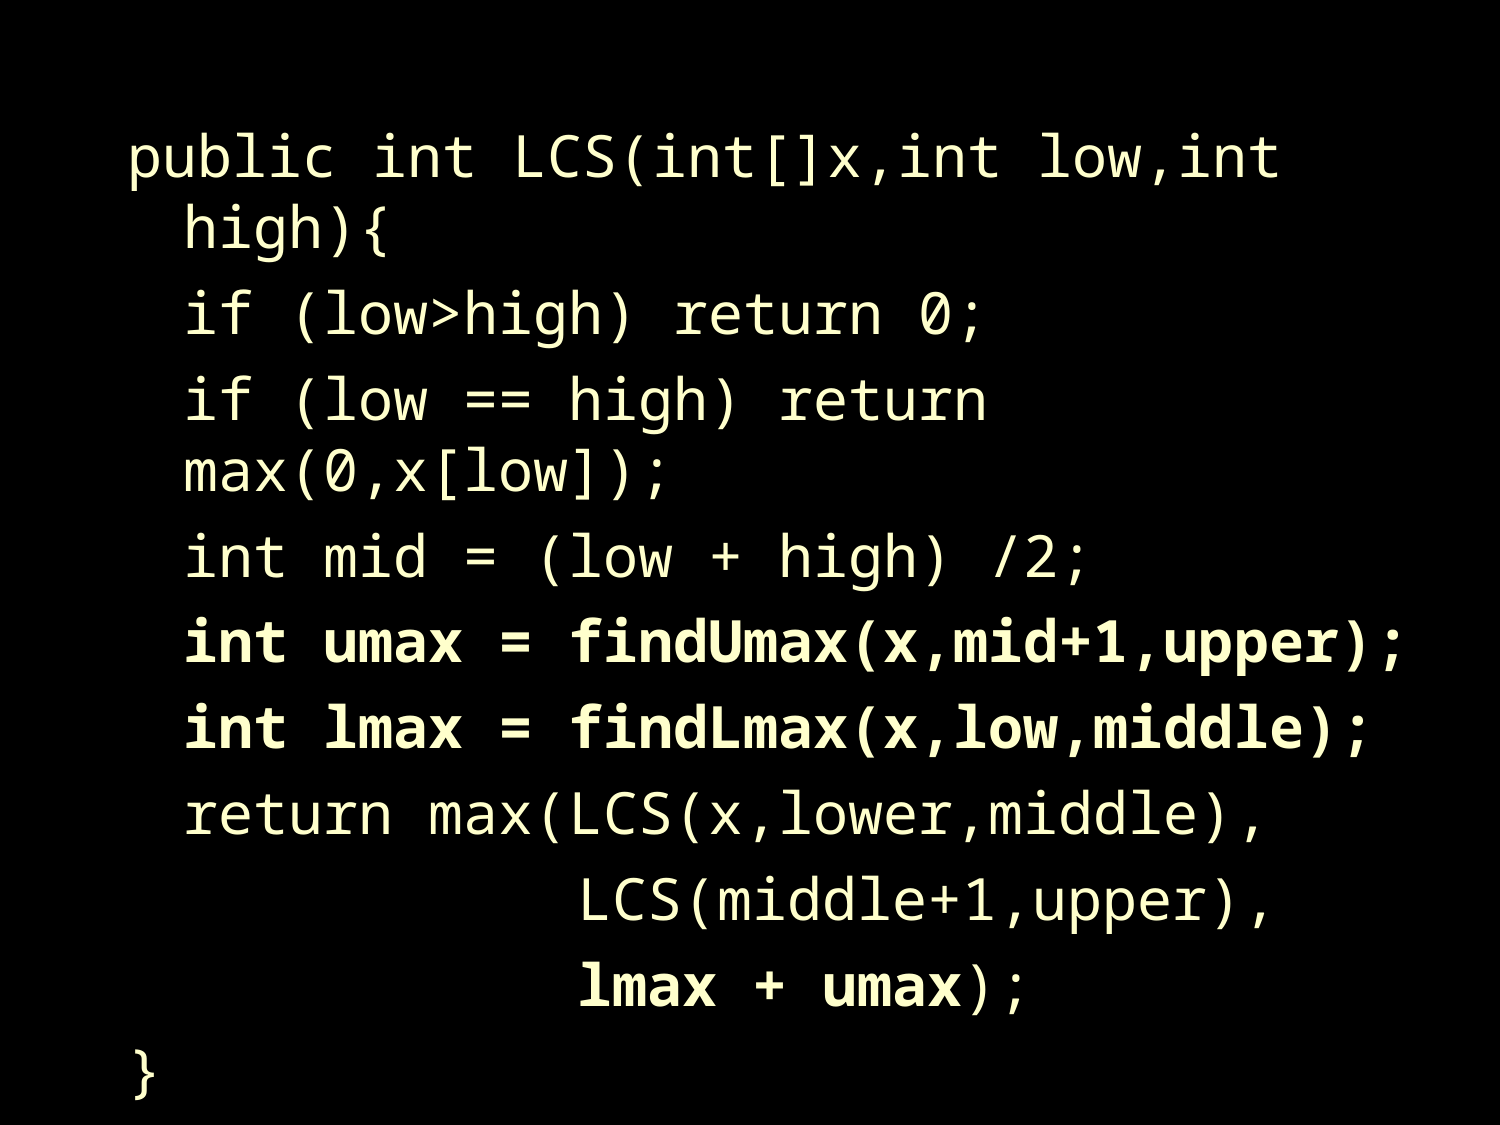

# public int LCS(int[]x,int low,int high){
	if (low>high) return 0;
	if (low == high) return max(0,x[low]);
	int mid = (low + high) /2;
	int umax = findUmax(x,mid+1,upper);
	int lmax = findLmax(x,low,middle);
	return max(LCS(x,lower,middle),
				LCS(middle+1,upper),
				lmax + umax);
}